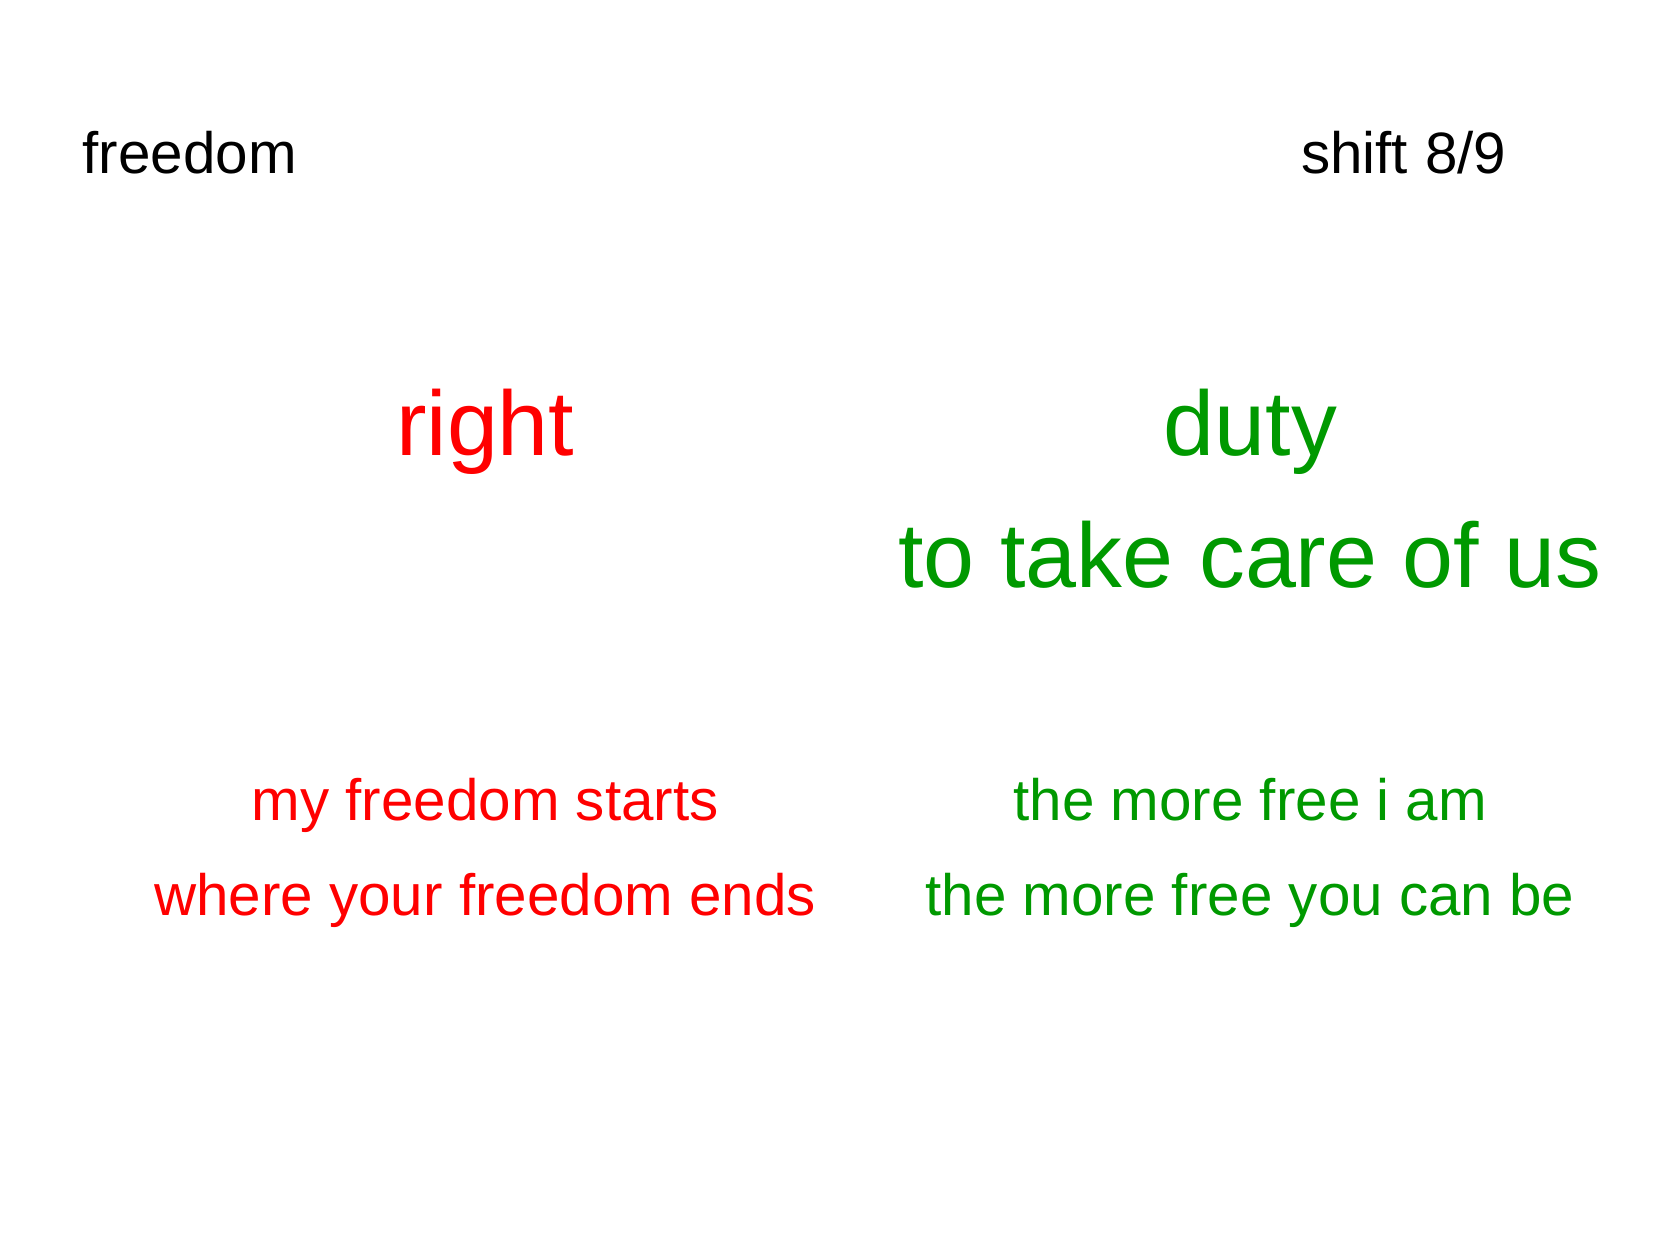

# freedom
shift
8/9
right
my freedom starts
where your freedom ends
duty
to take care of us
the more free i am
the more free you can be